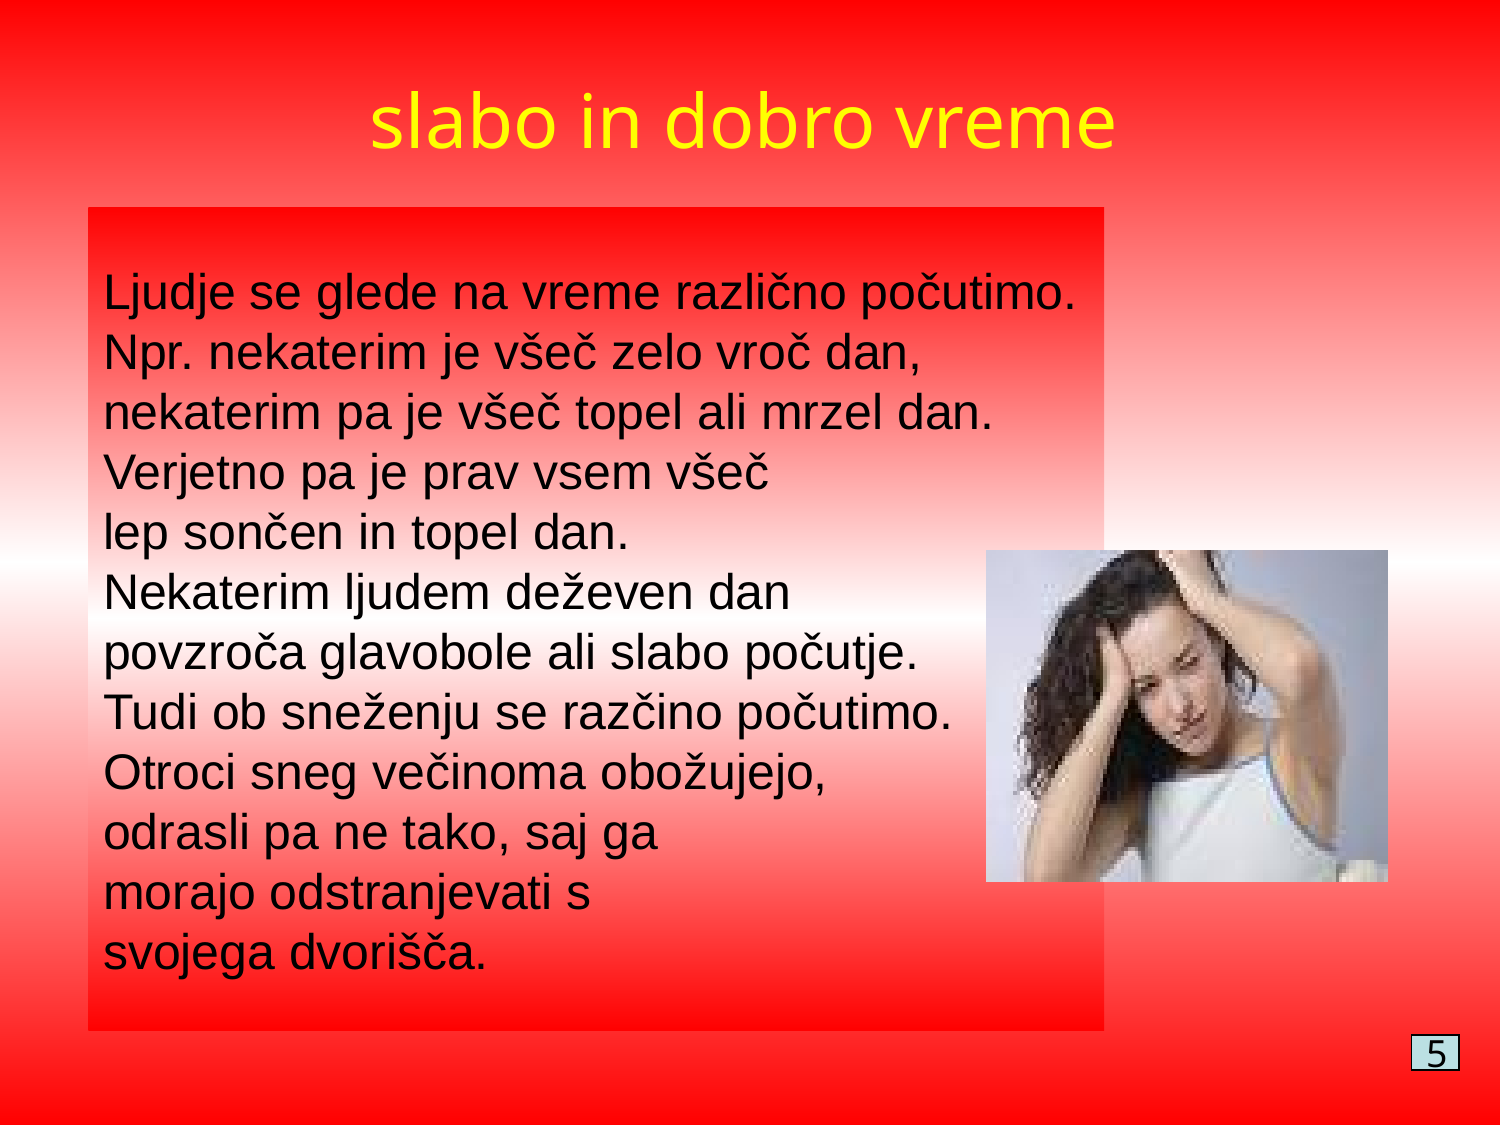

slabo in dobro vreme
Ljudje se glede na vreme različno počutimo.
Npr. nekaterim je všeč zelo vroč dan,
nekaterim pa je všeč topel ali mrzel dan.
Verjetno pa je prav vsem všeč
lep sončen in topel dan.
Nekaterim ljudem deževen dan
povzroča glavobole ali slabo počutje.
Tudi ob sneženju se razčino počutimo.
Otroci sneg večinoma obožujejo,
odrasli pa ne tako, saj ga
morajo odstranjevati s
svojega dvorišča.
5